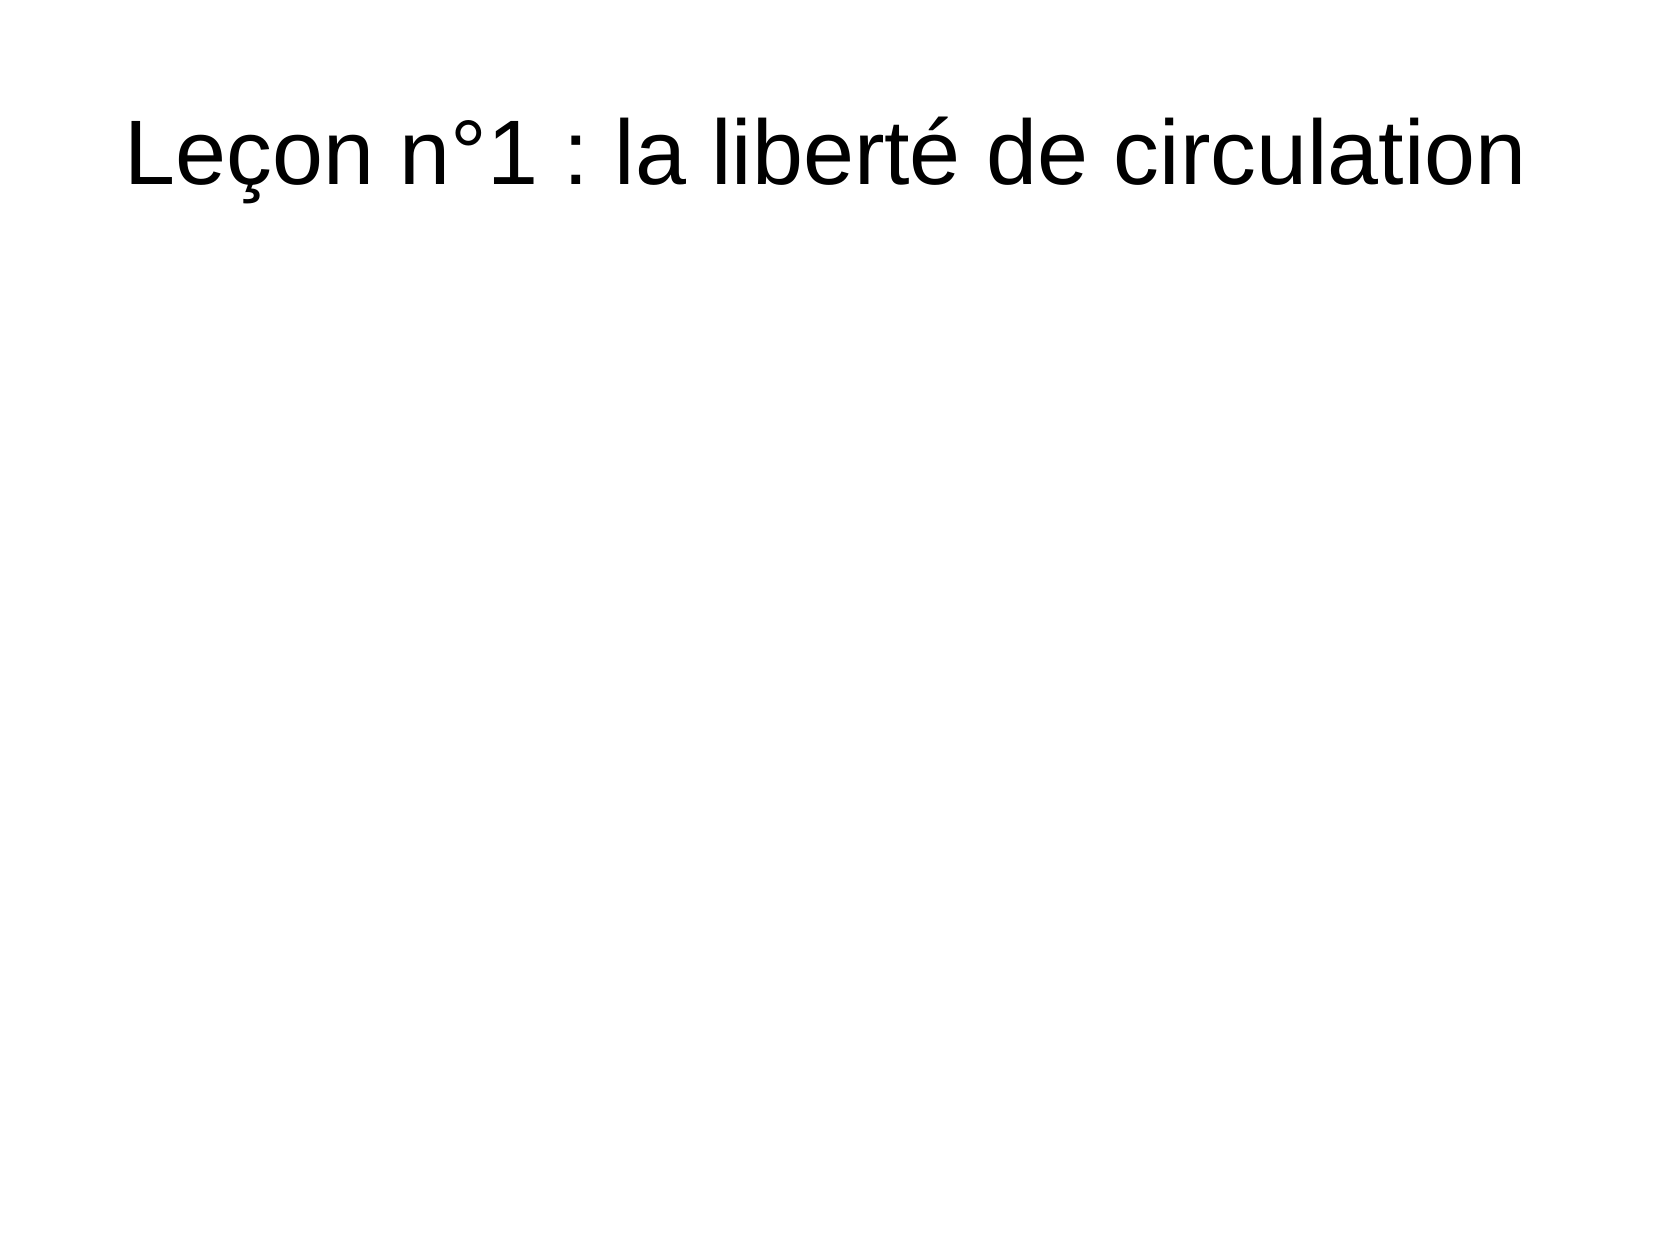

# Leçon n°1 : la liberté de circulation